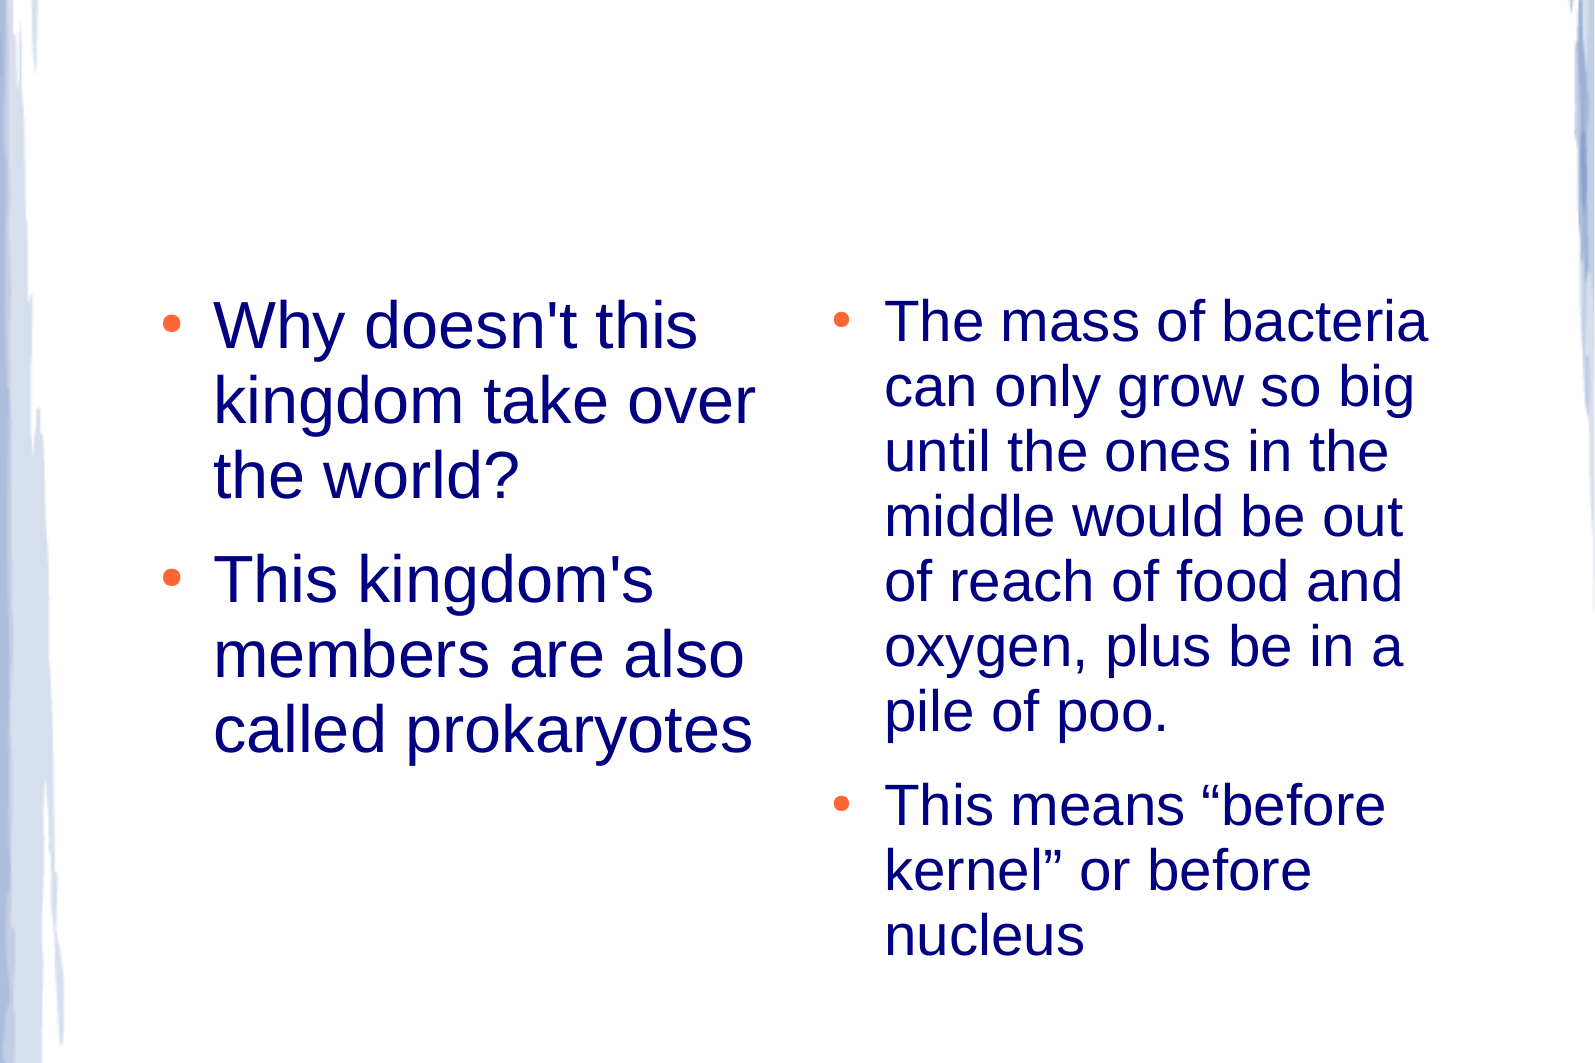

#
Why doesn't this kingdom take over the world?
This kingdom's members are also called prokaryotes
The mass of bacteria can only grow so big until the ones in the middle would be out of reach of food and oxygen, plus be in a pile of poo.
This means “before kernel” or before nucleus